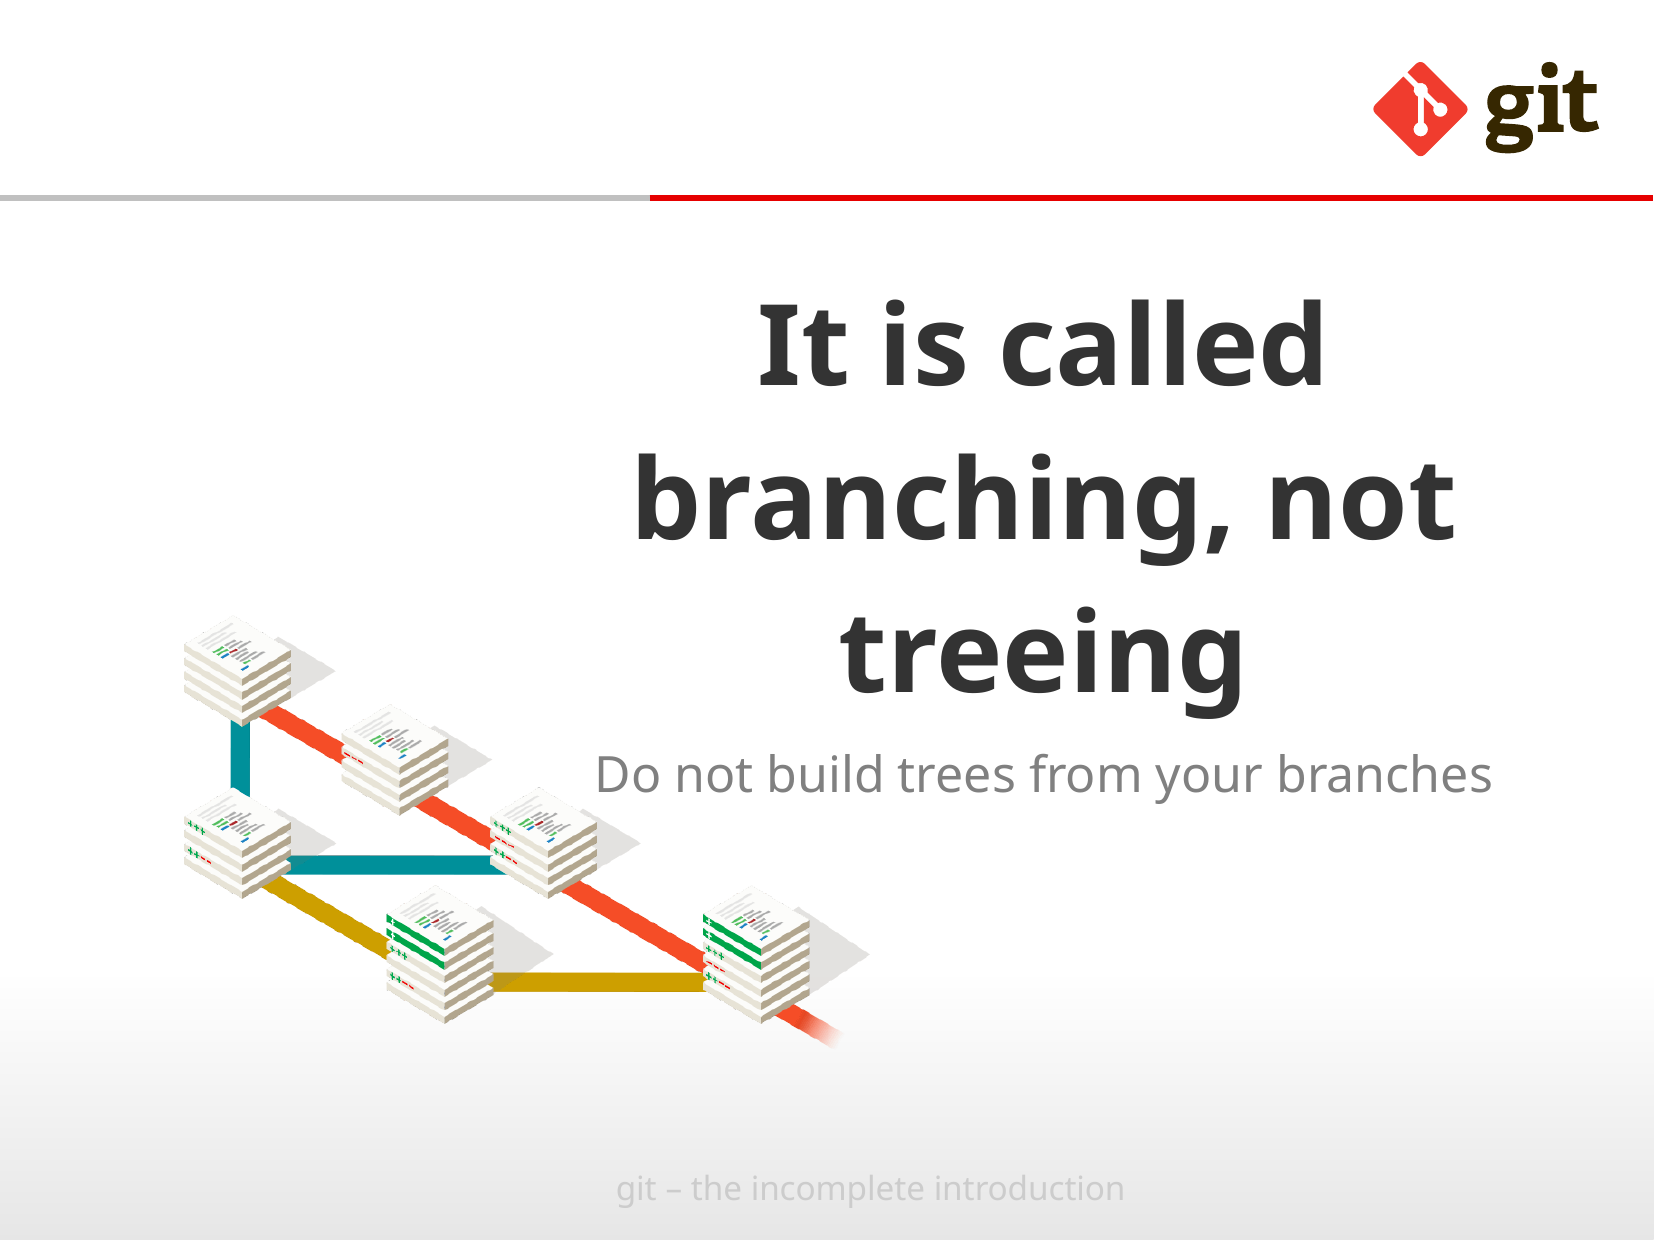

#
It is called branching, not treeing
Do not build trees from your branches